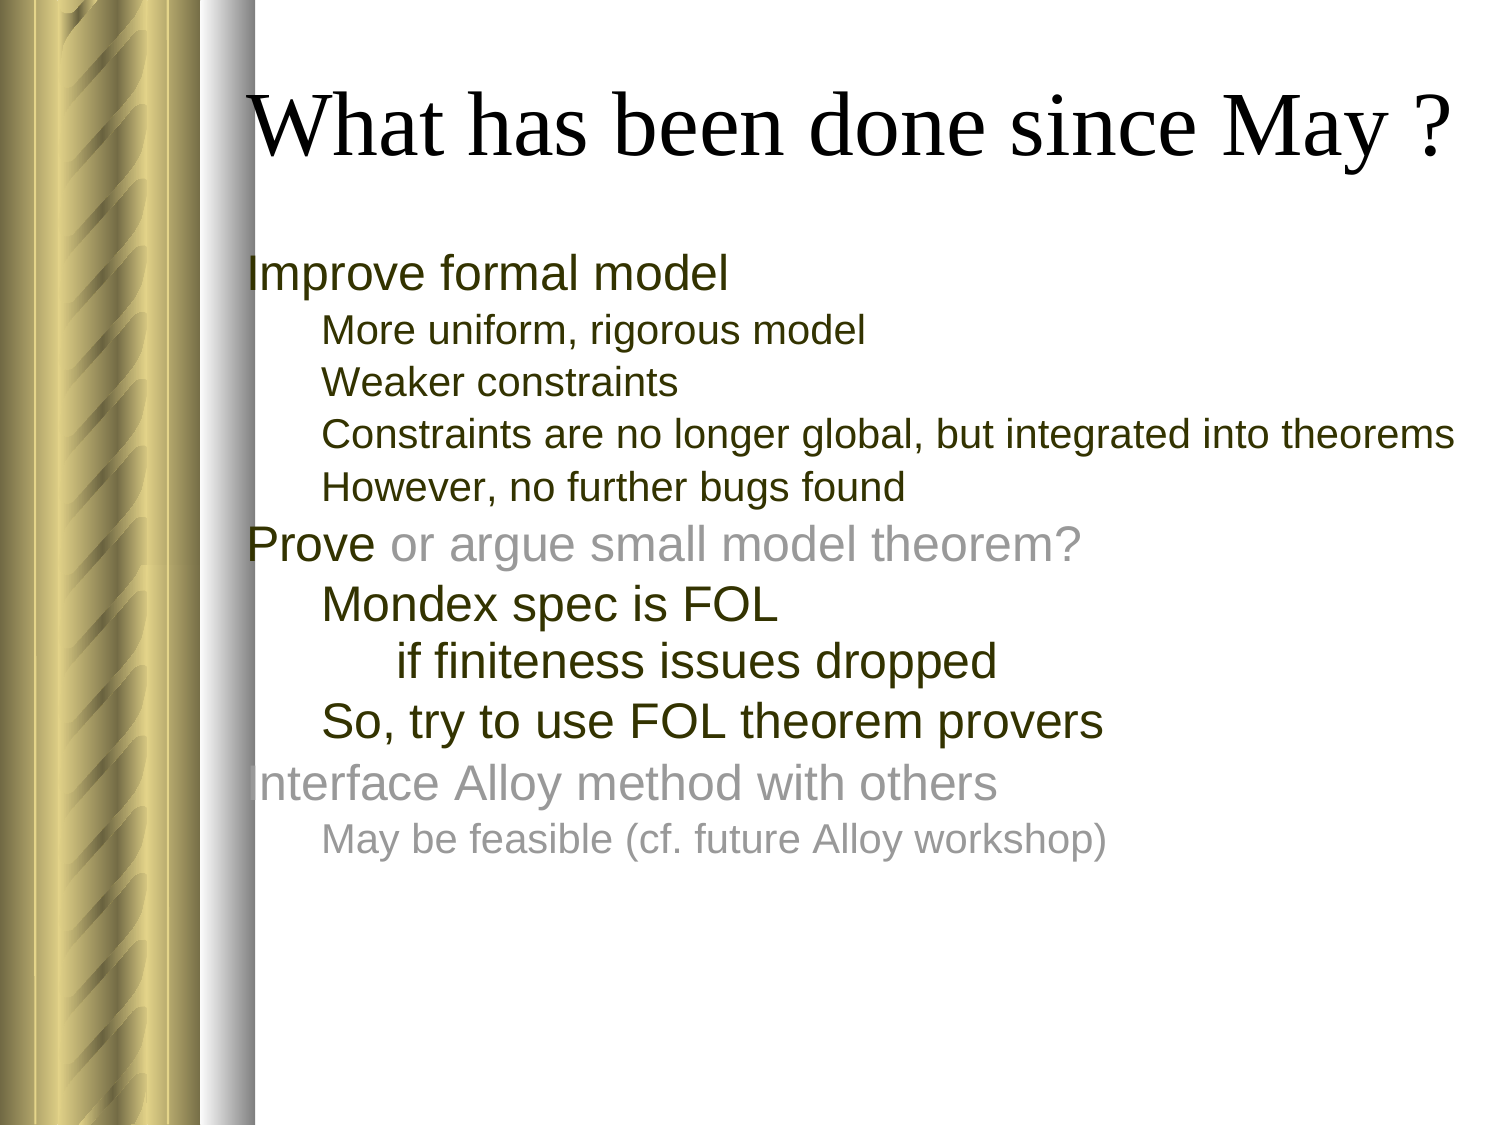

# What has been done since May ?
Improve formal model
More uniform, rigorous model
Weaker constraints
Constraints are no longer global, but integrated into theorems
However, no further bugs found
Prove or argue small model theorem?
Mondex spec is FOL
if finiteness issues dropped
So, try to use FOL theorem provers
Interface Alloy method with others
May be feasible (cf. future Alloy workshop)